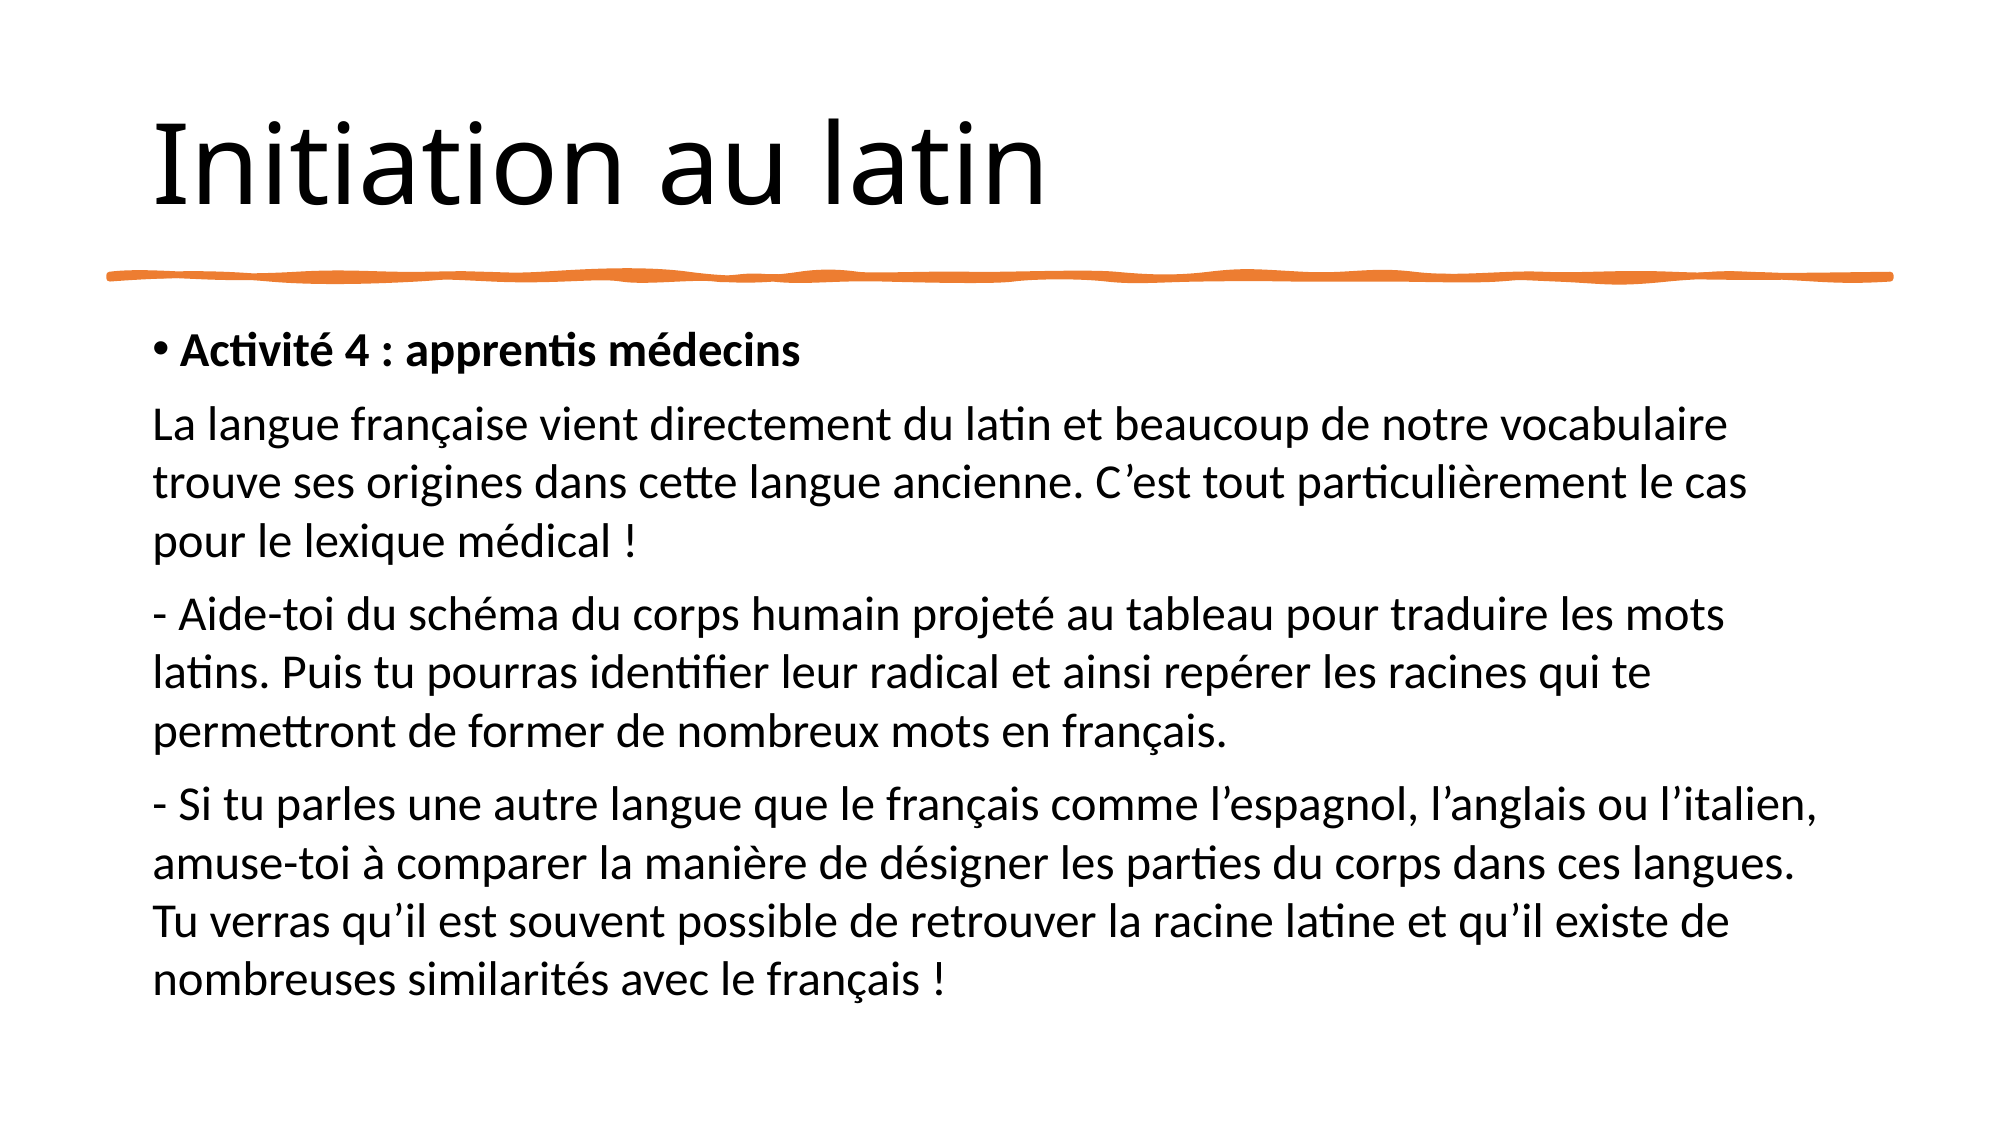

# Initiation au latin
Activité 4 : apprentis médecins
La langue française vient directement du latin et beaucoup de notre vocabulaire trouve ses origines dans cette langue ancienne. C’est tout particulièrement le cas pour le lexique médical !
- Aide-toi du schéma du corps humain projeté au tableau pour traduire les mots latins. Puis tu pourras identifier leur radical et ainsi repérer les racines qui te permettront de former de nombreux mots en français.
- Si tu parles une autre langue que le français comme l’espagnol, l’anglais ou l’italien, amuse-toi à comparer la manière de désigner les parties du corps dans ces langues. Tu verras qu’il est souvent possible de retrouver la racine latine et qu’il existe de nombreuses similarités avec le français !